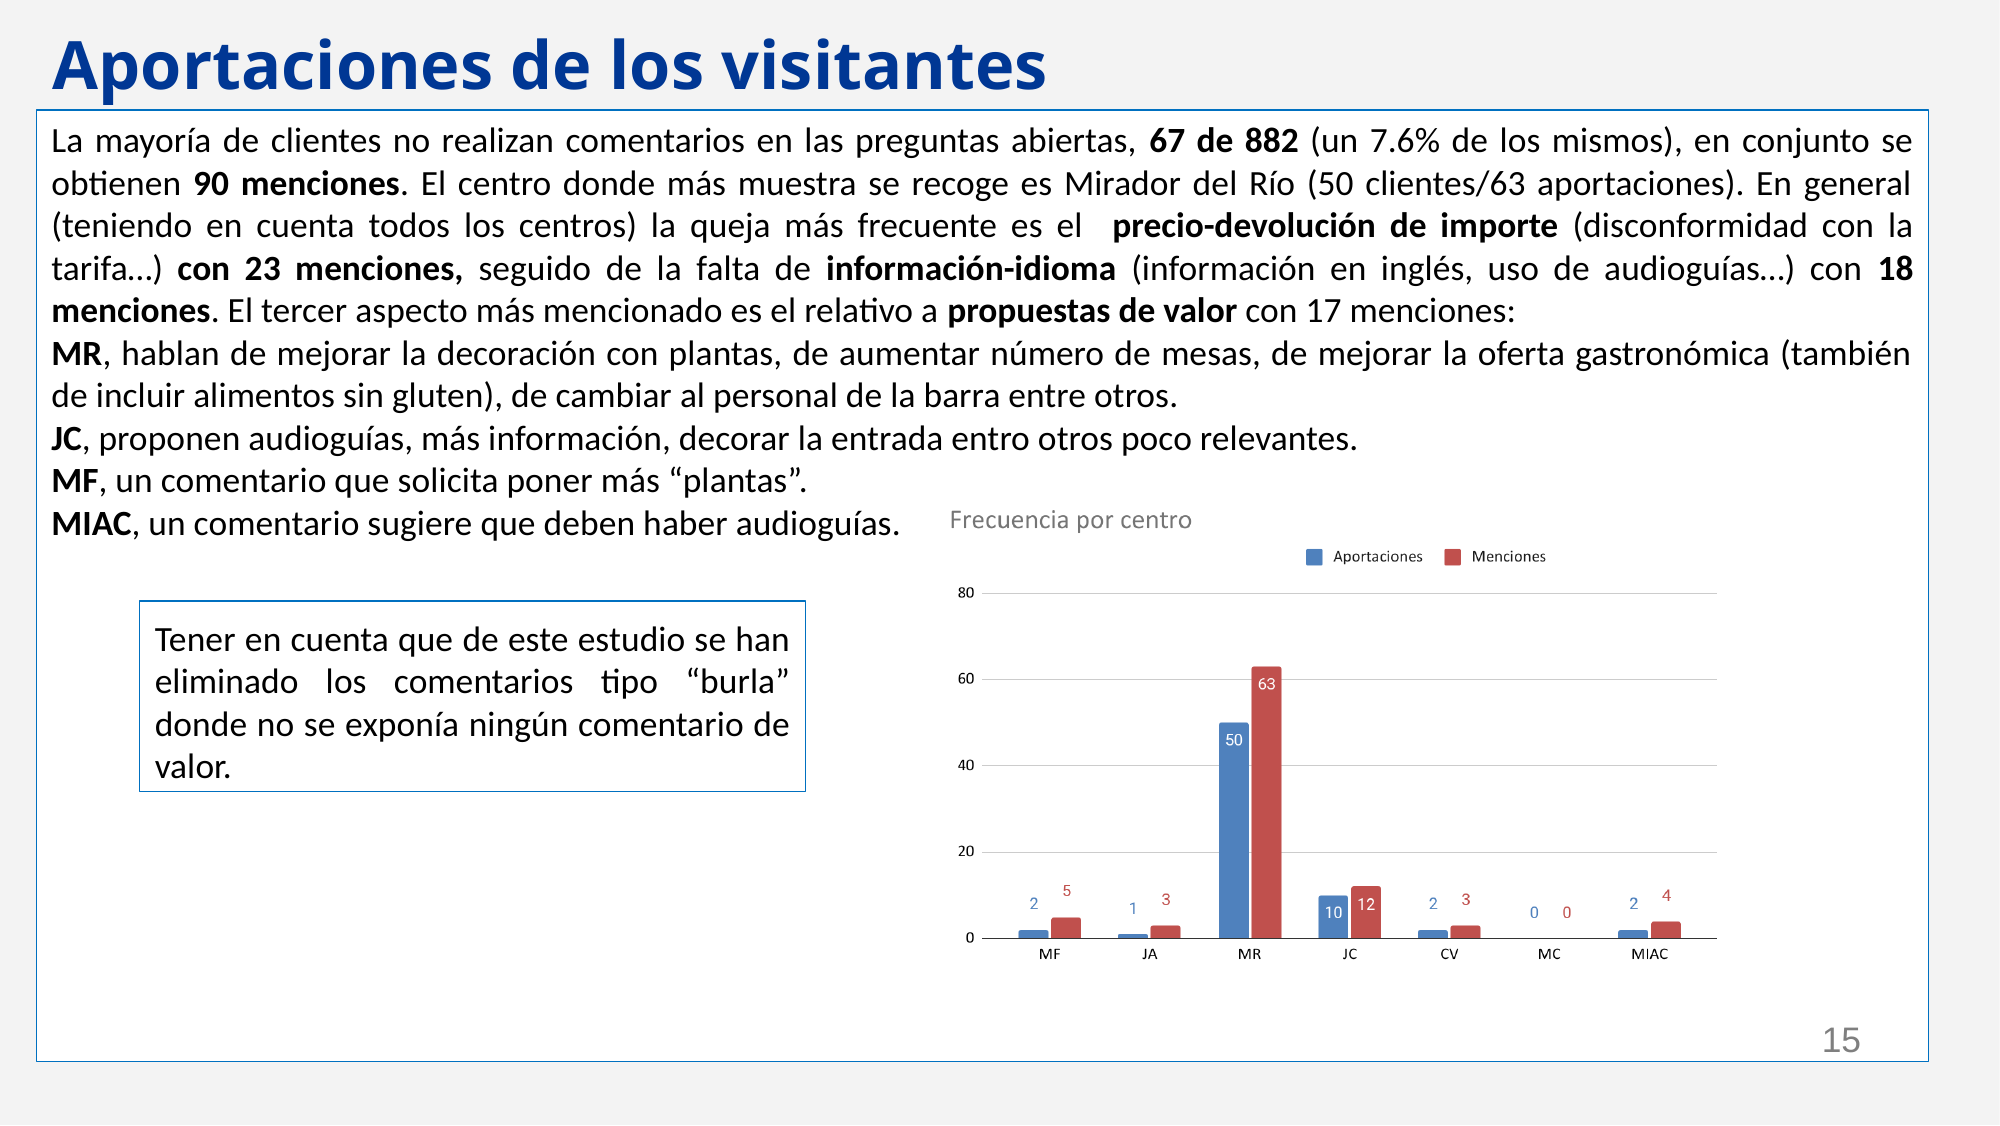

Aportaciones de los visitantes
La mayoría de clientes no realizan comentarios en las preguntas abiertas, 67 de 882 (un 7.6% de los mismos), en conjunto se obtienen 90 menciones. El centro donde más muestra se recoge es Mirador del Río (50 clientes/63 aportaciones). En general (teniendo en cuenta todos los centros) la queja más frecuente es el precio-devolución de importe (disconformidad con la tarifa…) con 23 menciones, seguido de la falta de información-idioma (información en inglés, uso de audioguías…) con 18 menciones. El tercer aspecto más mencionado es el relativo a propuestas de valor con 17 menciones:
MR, hablan de mejorar la decoración con plantas, de aumentar número de mesas, de mejorar la oferta gastronómica (también de incluir alimentos sin gluten), de cambiar al personal de la barra entre otros.
JC, proponen audioguías, más información, decorar la entrada entro otros poco relevantes.
MF, un comentario que solicita poner más “plantas”.
MIAC, un comentario sugiere que deben haber audioguías.
Tener en cuenta que de este estudio se han eliminado los comentarios tipo “burla” donde no se exponía ningún comentario de valor.